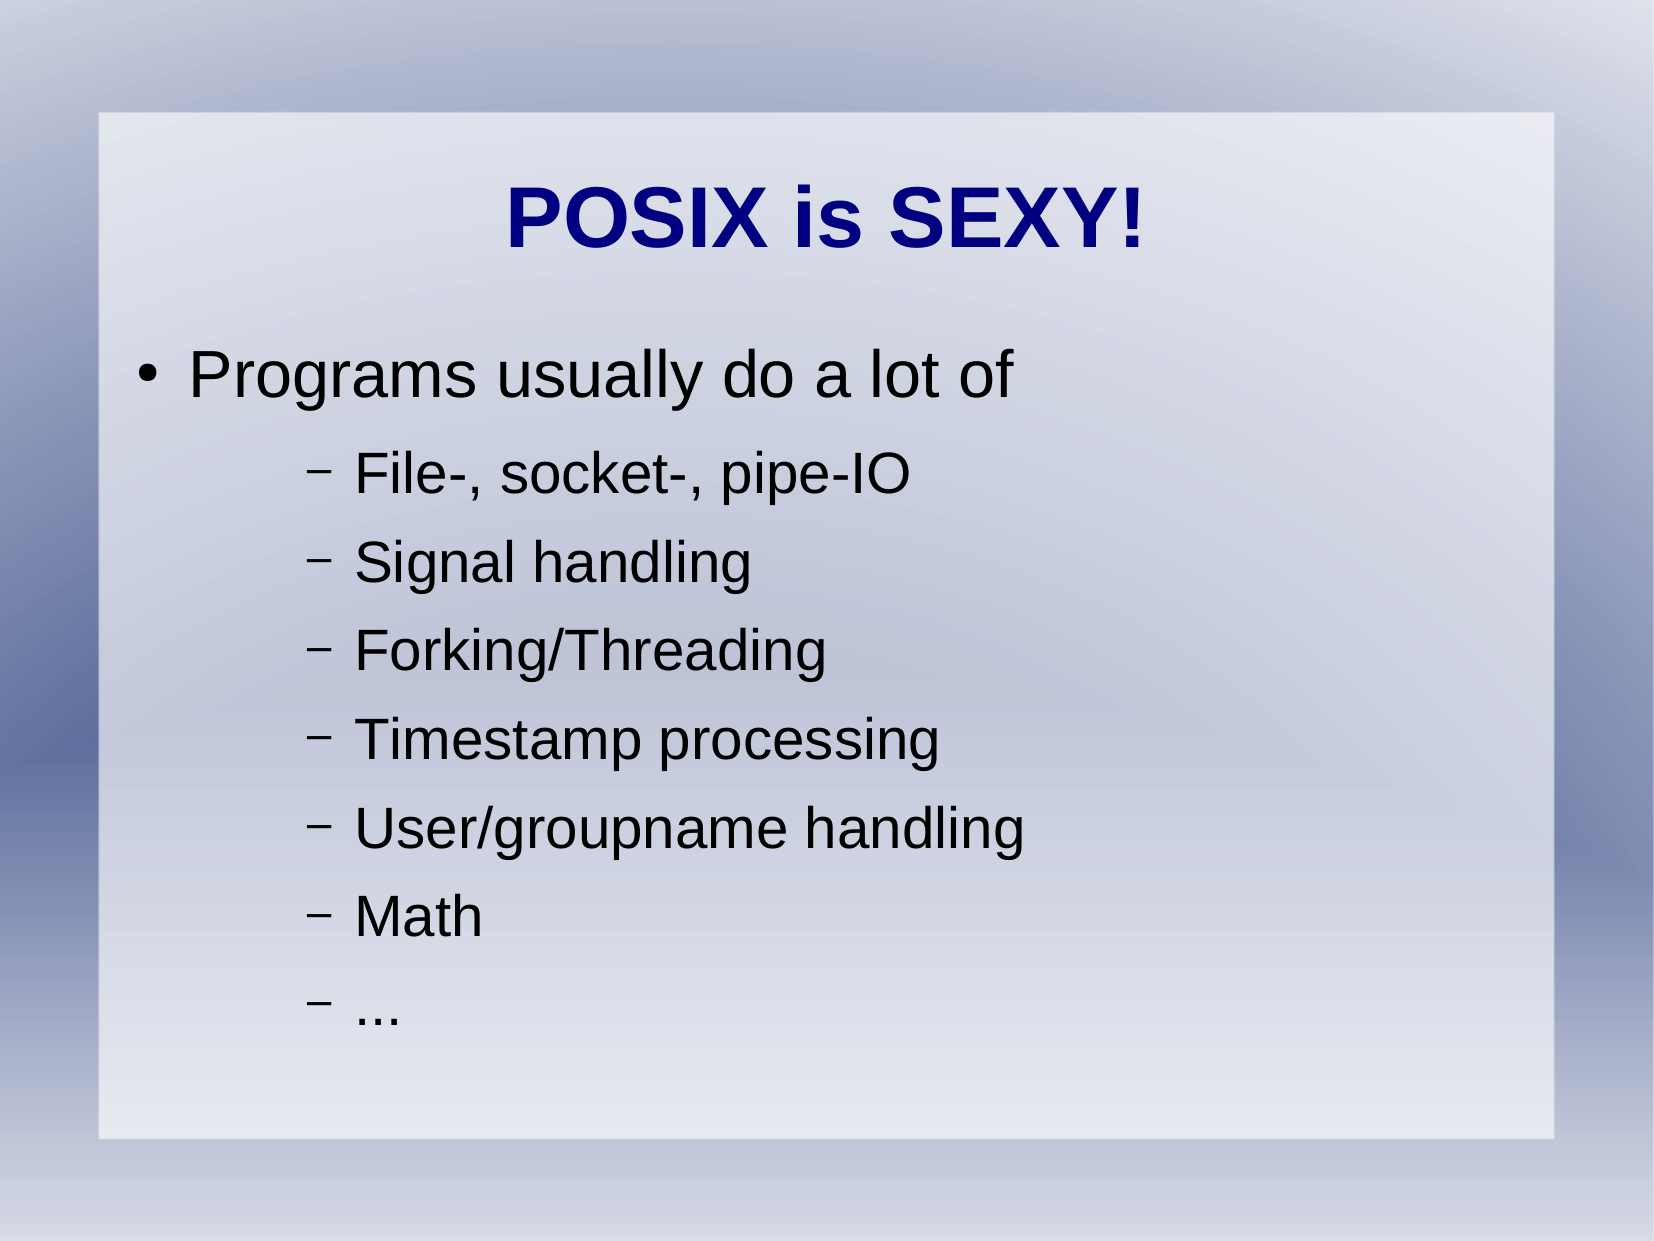

# POSIX is SEXY!
Programs usually do a lot of
File-, socket-, pipe-IO
Signal handling
Forking/Threading
Timestamp processing
User/groupname handling
Math
...